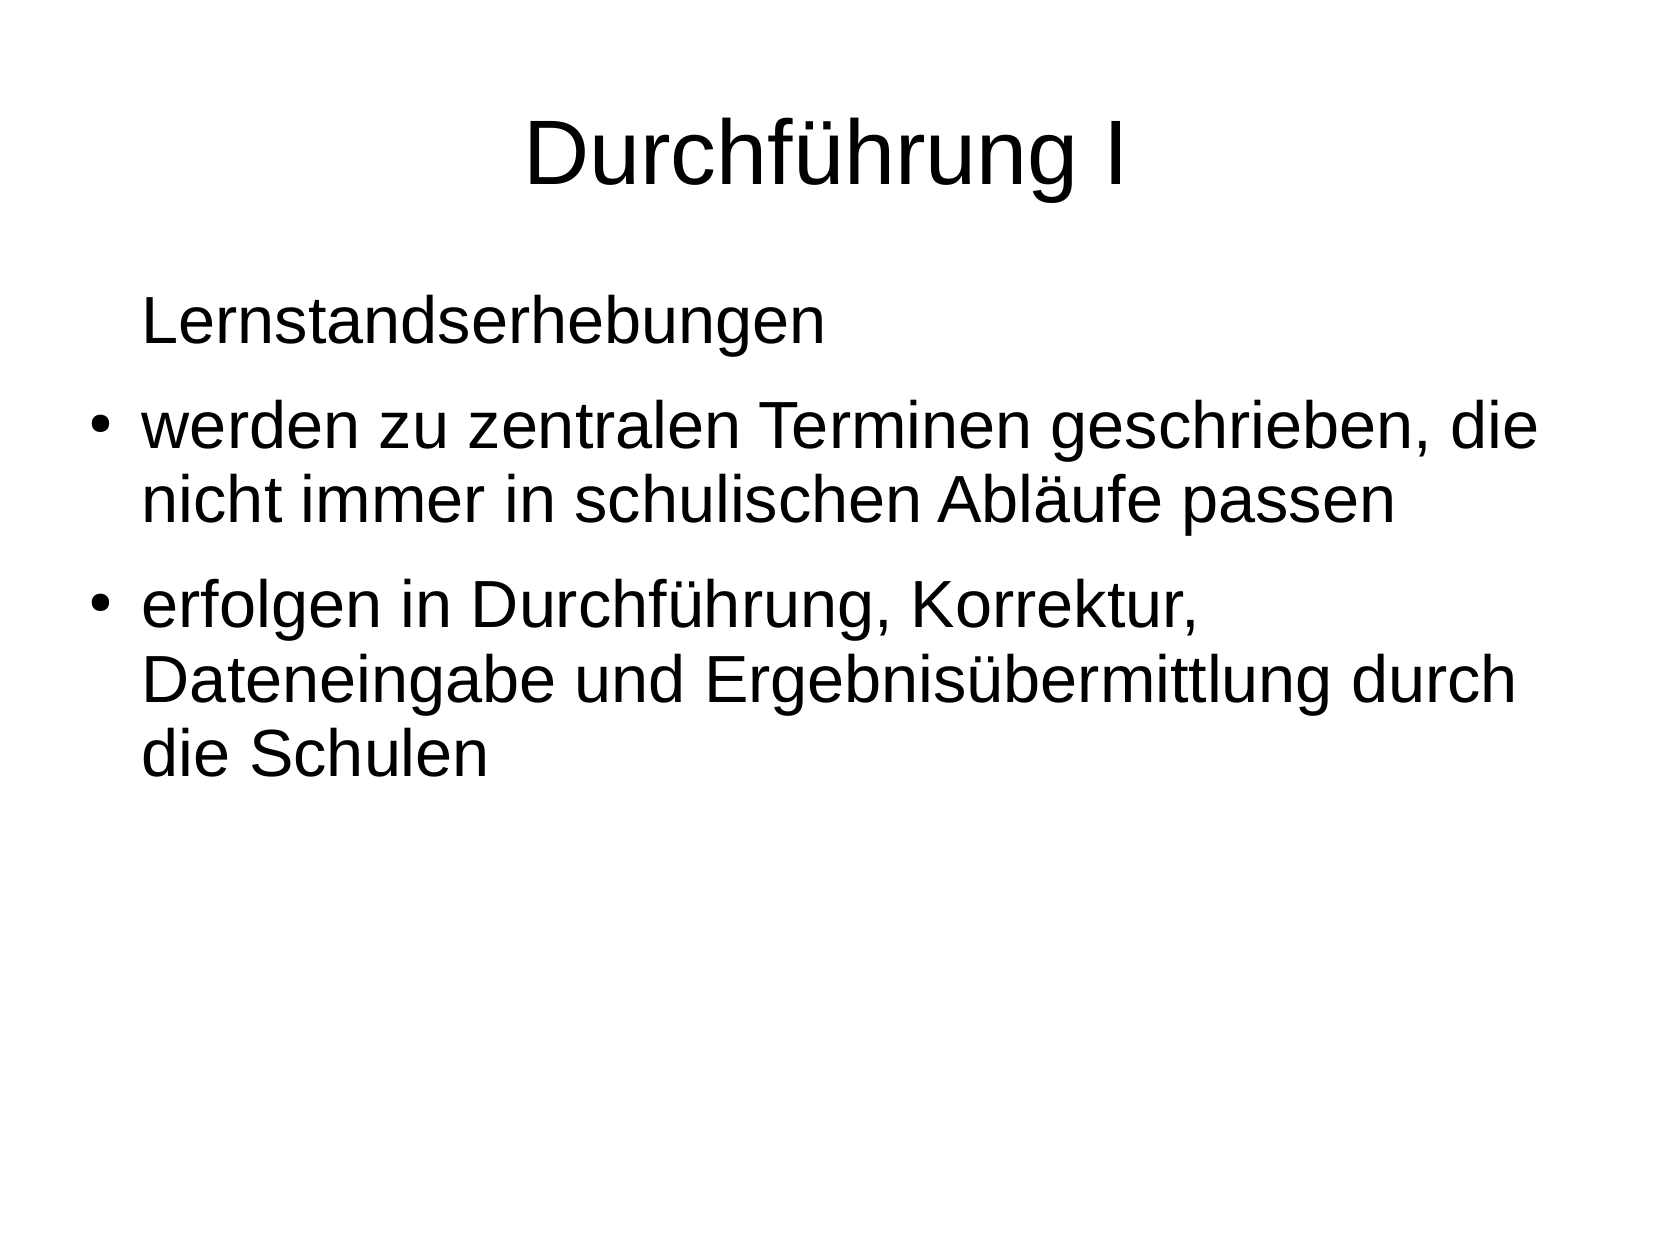

# Durchführung I
Lernstandserhebungen
werden zu zentralen Terminen geschrieben, die nicht immer in schulischen Abläufe passen
erfolgen in Durchführung, Korrektur, Dateneingabe und Ergebnisübermittlung durch die Schulen